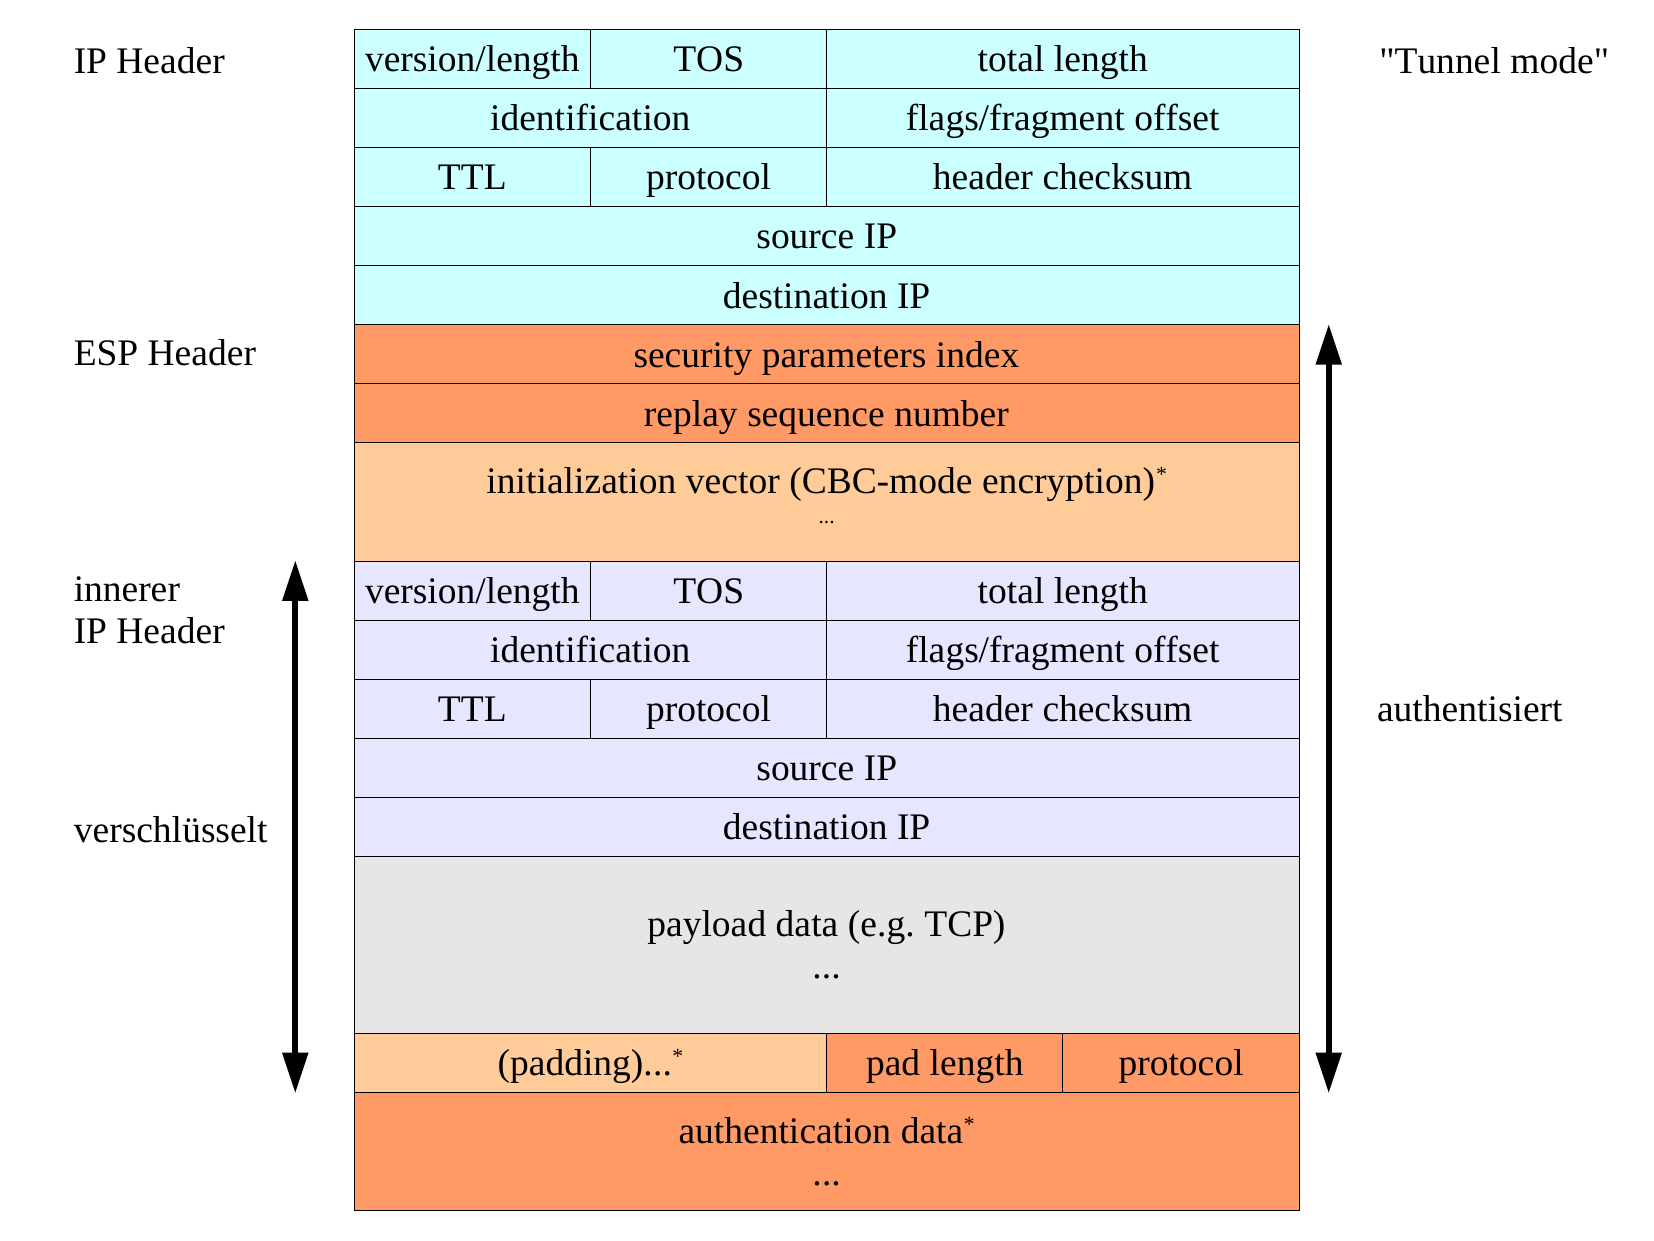

version/length
TOS
total length
identification
flags/fragment offset
TTL
protocol
header checksum
source IP
IPv4 Header
destination IP
IP Header
"Tunnel mode"
ESP Header
security parameters index
replay sequence number
initialization vector (CBC-mode encryption)*
...
authentisiert
verschlüsselt
innerer
IP Header
version/length
TOS
total length
identification
flags/fragment offset
TTL
protocol
header checksum
source IP
IPv4 Header
destination IP
payload data (e.g. TCP)
...
(padding)...*
pad length
protocol
authentication data*
...